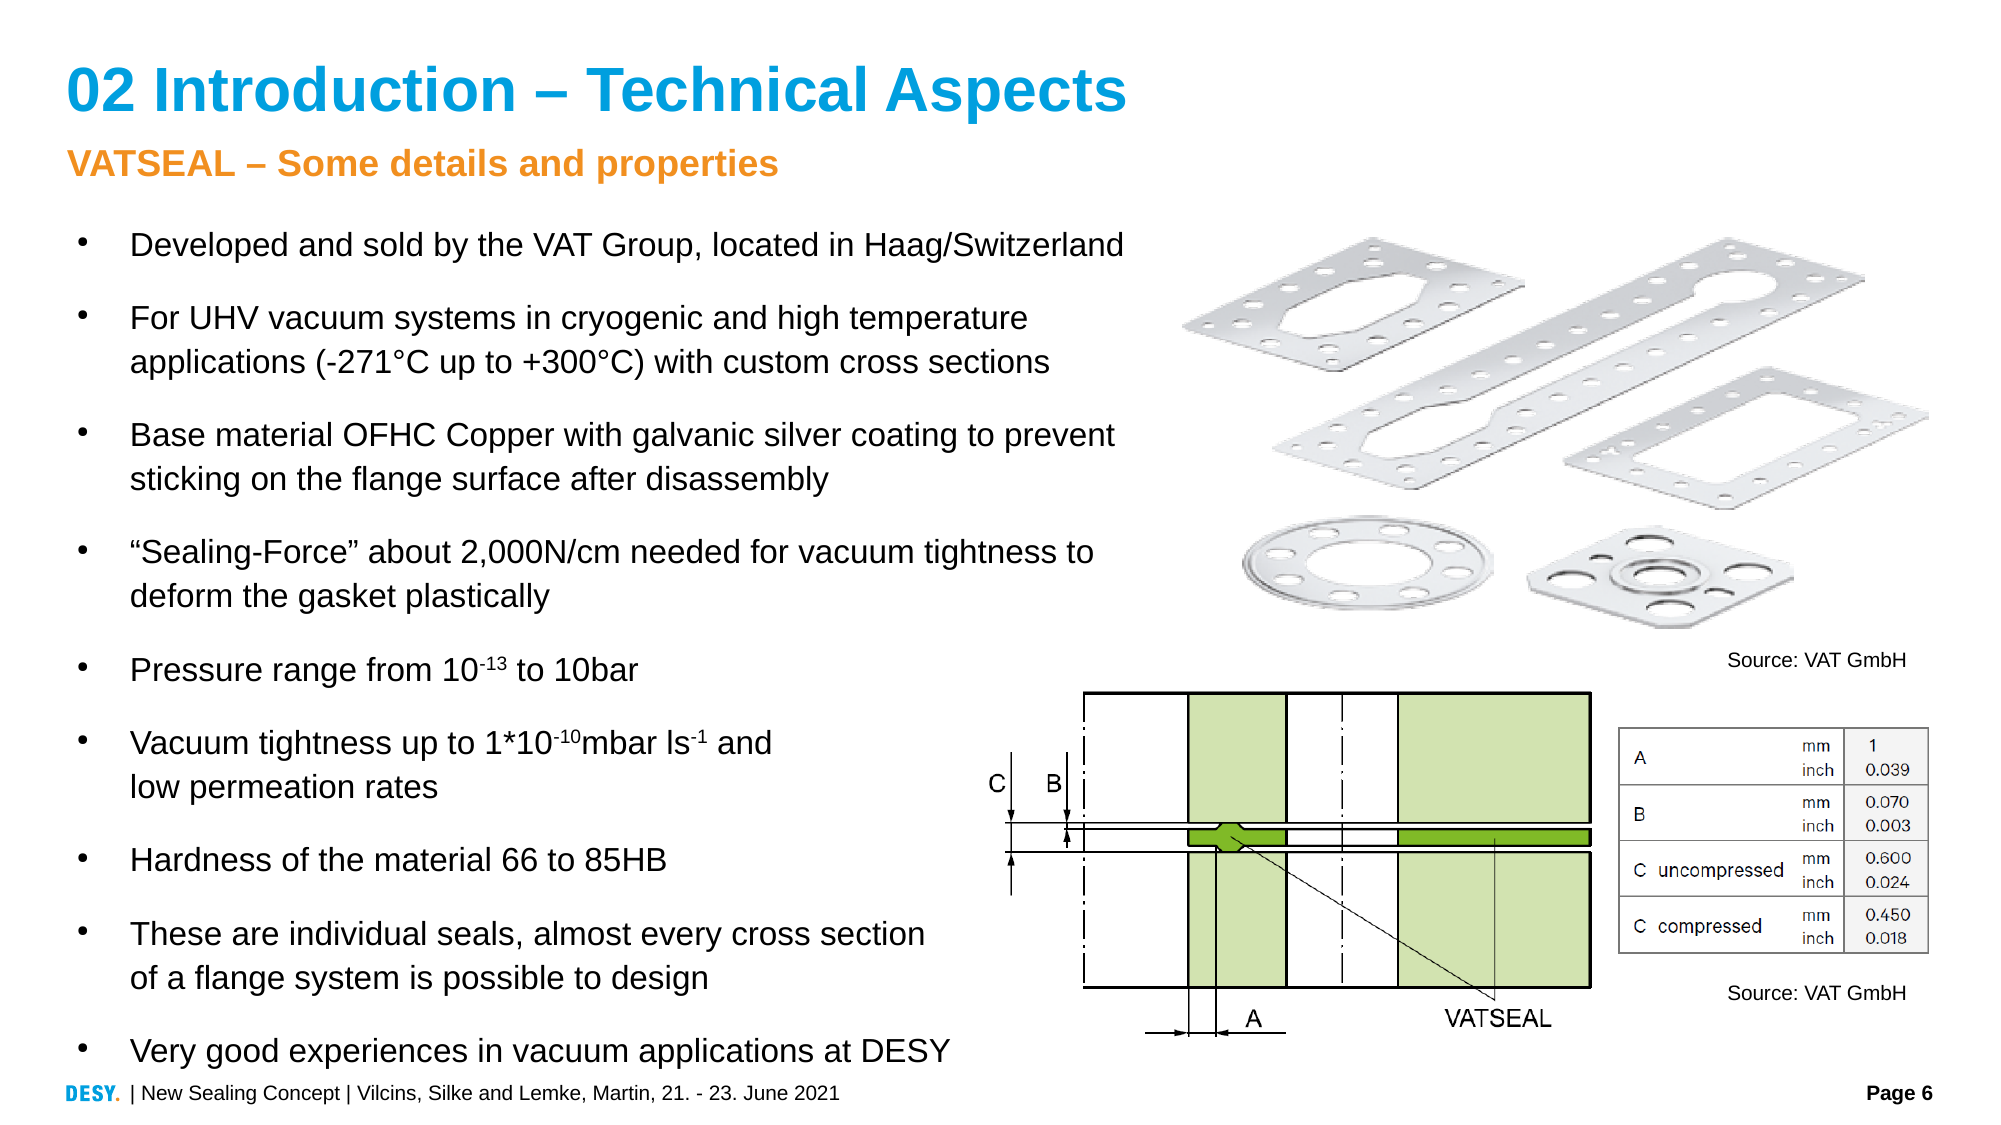

# 02 Introduction – Technical Aspects
VATSEAL – Some details and properties
Developed and sold by the VAT Group, located in Haag/Switzerland
For UHV vacuum systems in cryogenic and high temperature applications (-271°C up to +300°C) with custom cross sections
Base material OFHC Copper with galvanic silver coating to prevent sticking on the flange surface after disassembly
“Sealing-Force” about 2,000N/cm needed for vacuum tightness to
deform the gasket plastically
Pressure range from 10-13 to 10bar
Vacuum tightness up to 1*10-10mbar ls-1 and
low permeation rates
Hardness of the material 66 to 85HB
These are individual seals, almost every cross section
of a flange system is possible to design
Very good experiences in vacuum applications at DESY
Source: VAT GmbH
Source: VAT GmbH
| New Sealing Concept | Vilcins, Silke and Lemke, Martin, 21. - 23. June 2021